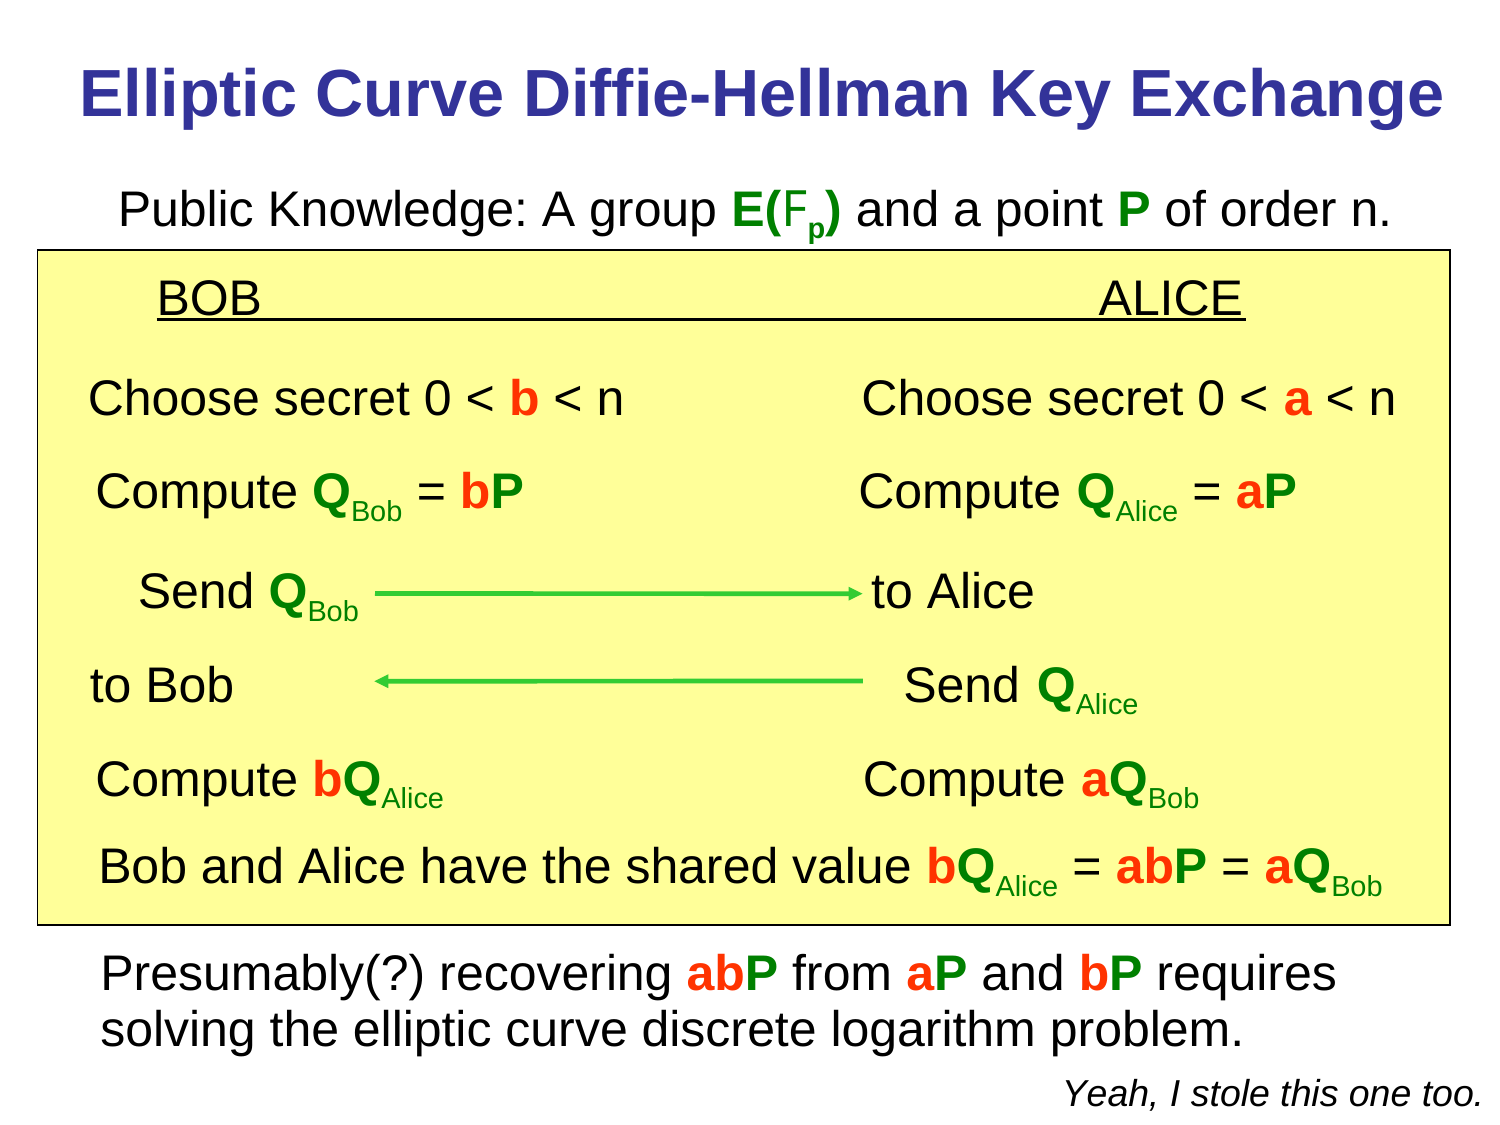

# Elliptic Curve Diffie-Hellman Key Exchange
Public Knowledge: A group E(Fp) and a point P of order n.
BOB ALICE
Choose secret 0 < b < n Choose secret 0 < a < n
Compute QBob = bP Compute QAlice = aP
Send QBob to Alice
to Bob Send QAlice
Compute bQAlice Compute aQBob
Bob and Alice have the shared value bQAlice = abP = aQBob
Presumably(?) recovering abP from aP and bP requires
solving the elliptic curve discrete logarithm problem.
Yeah, I stole this one too.